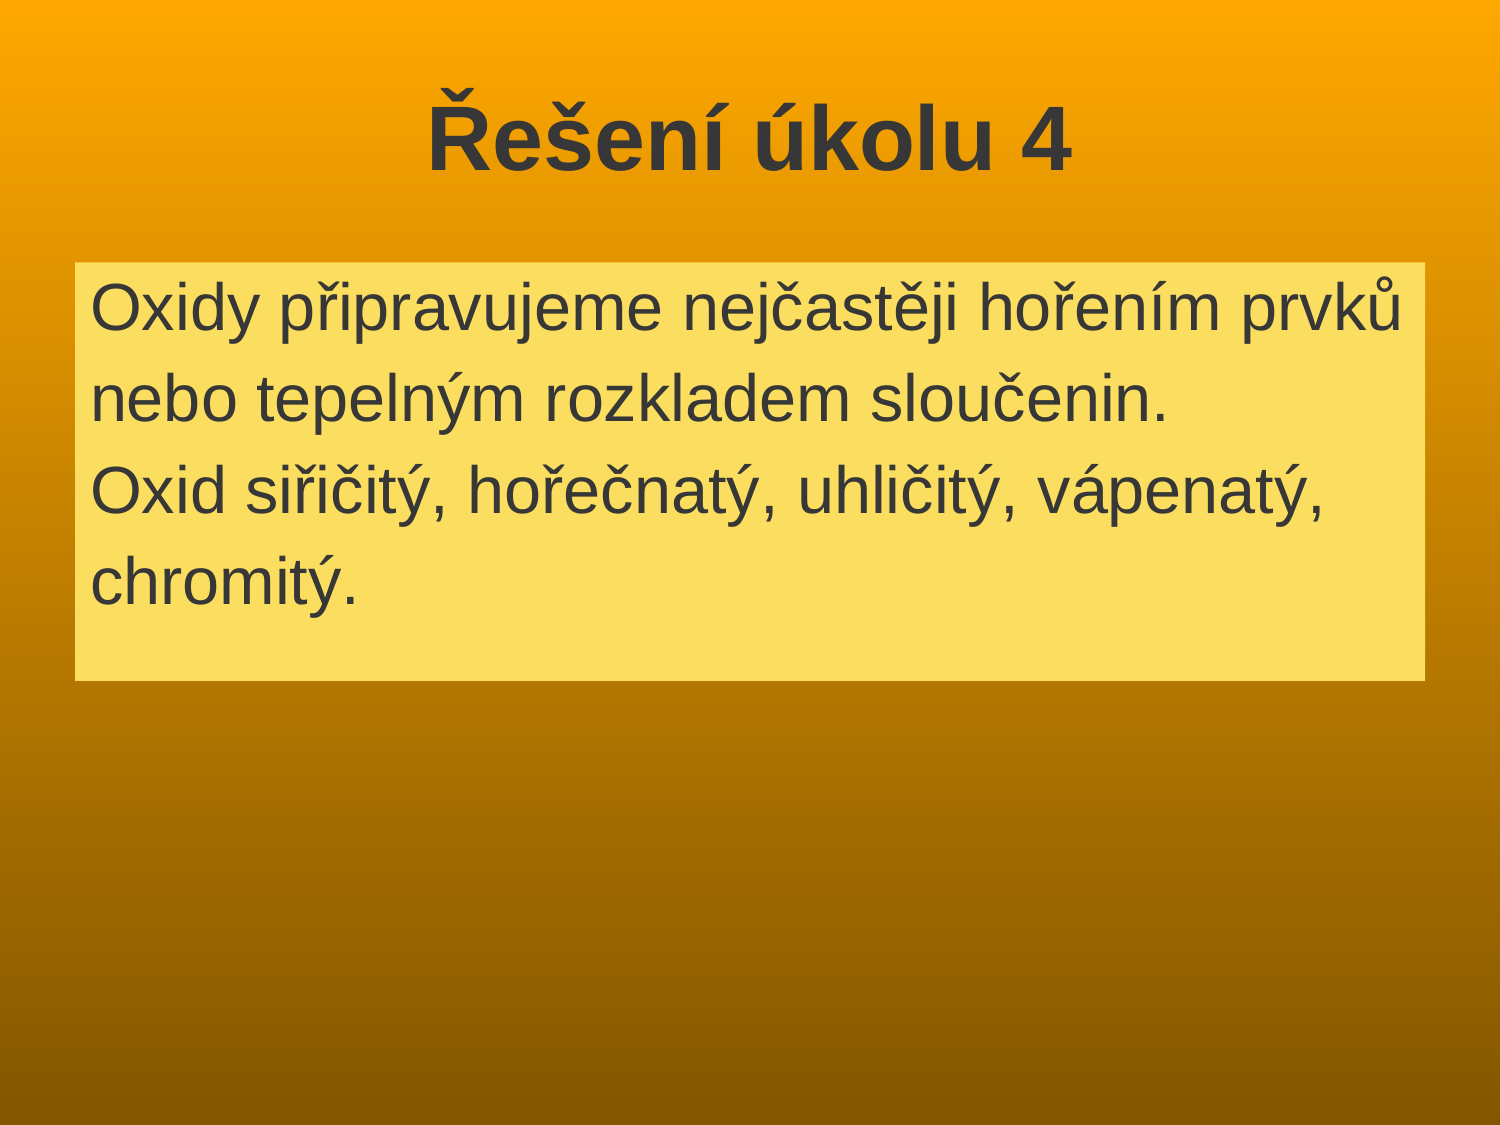

# Řešení úkolu 4
Oxidy připravujeme nejčastěji hořením prvků
nebo tepelným rozkladem sloučenin.
Oxid siřičitý, hořečnatý, uhličitý, vápenatý,
chromitý.